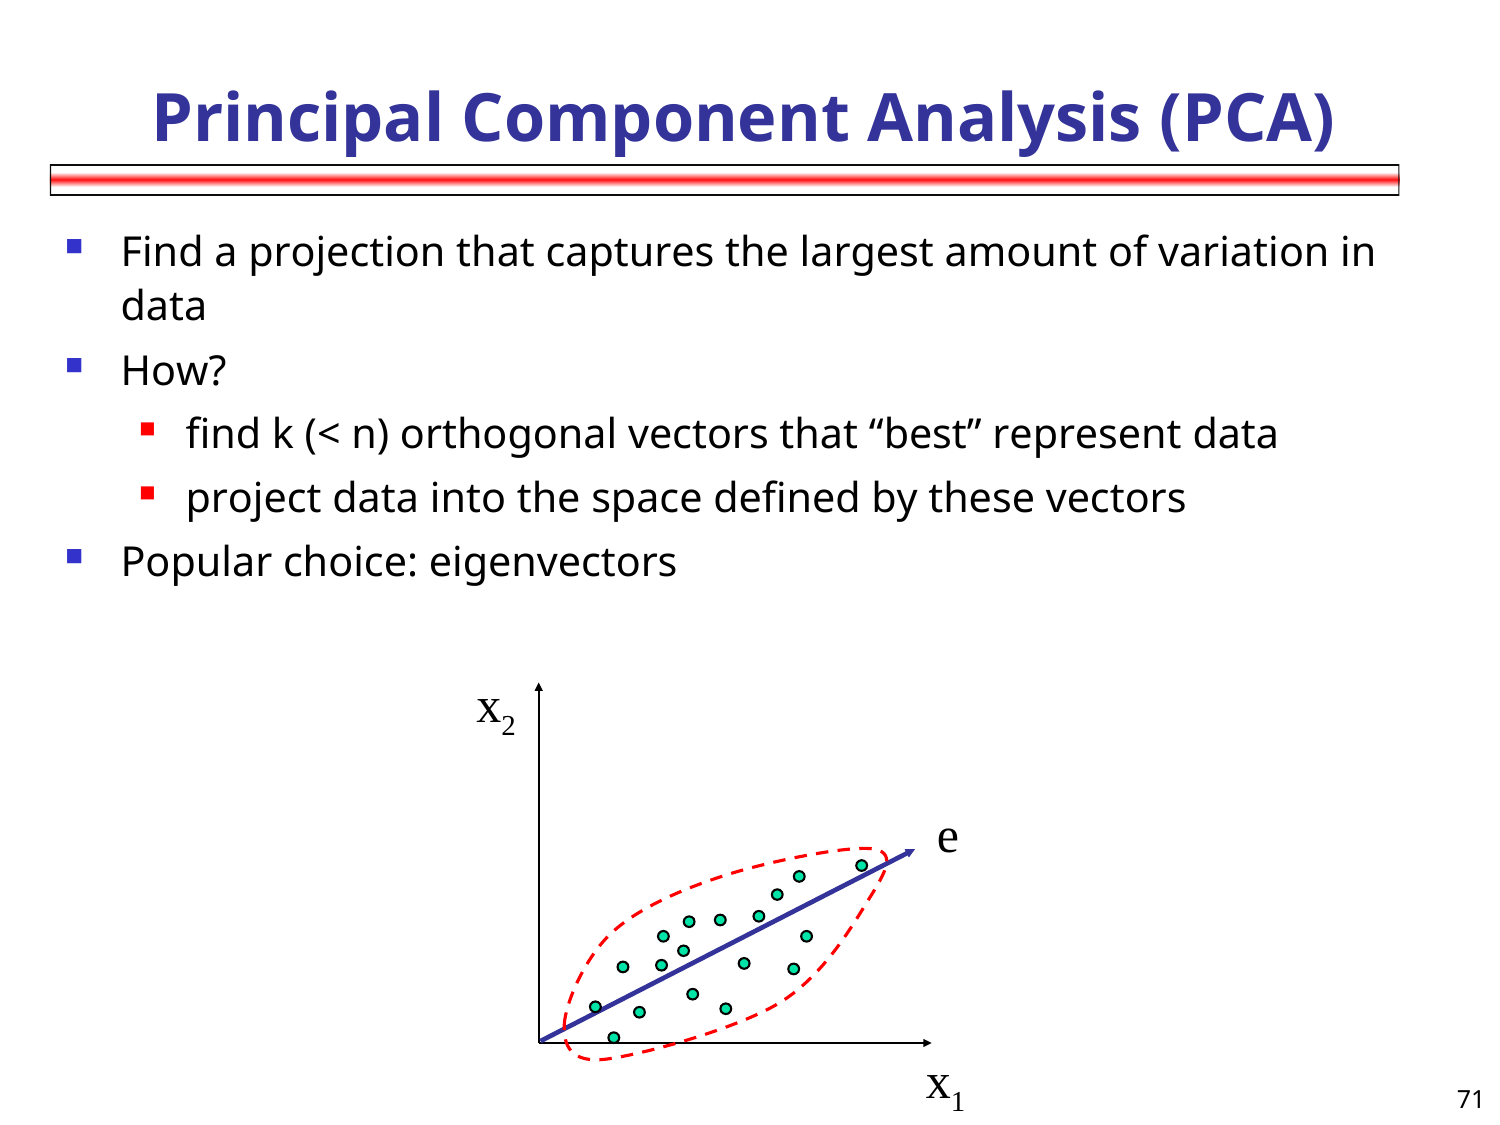

# Principal Component Analysis (PCA)
Find a projection that captures the largest amount of variation in data
How?
find k (< n) orthogonal vectors that “best” represent data
project data into the space defined by these vectors
Popular choice: eigenvectors
x2
e
x1